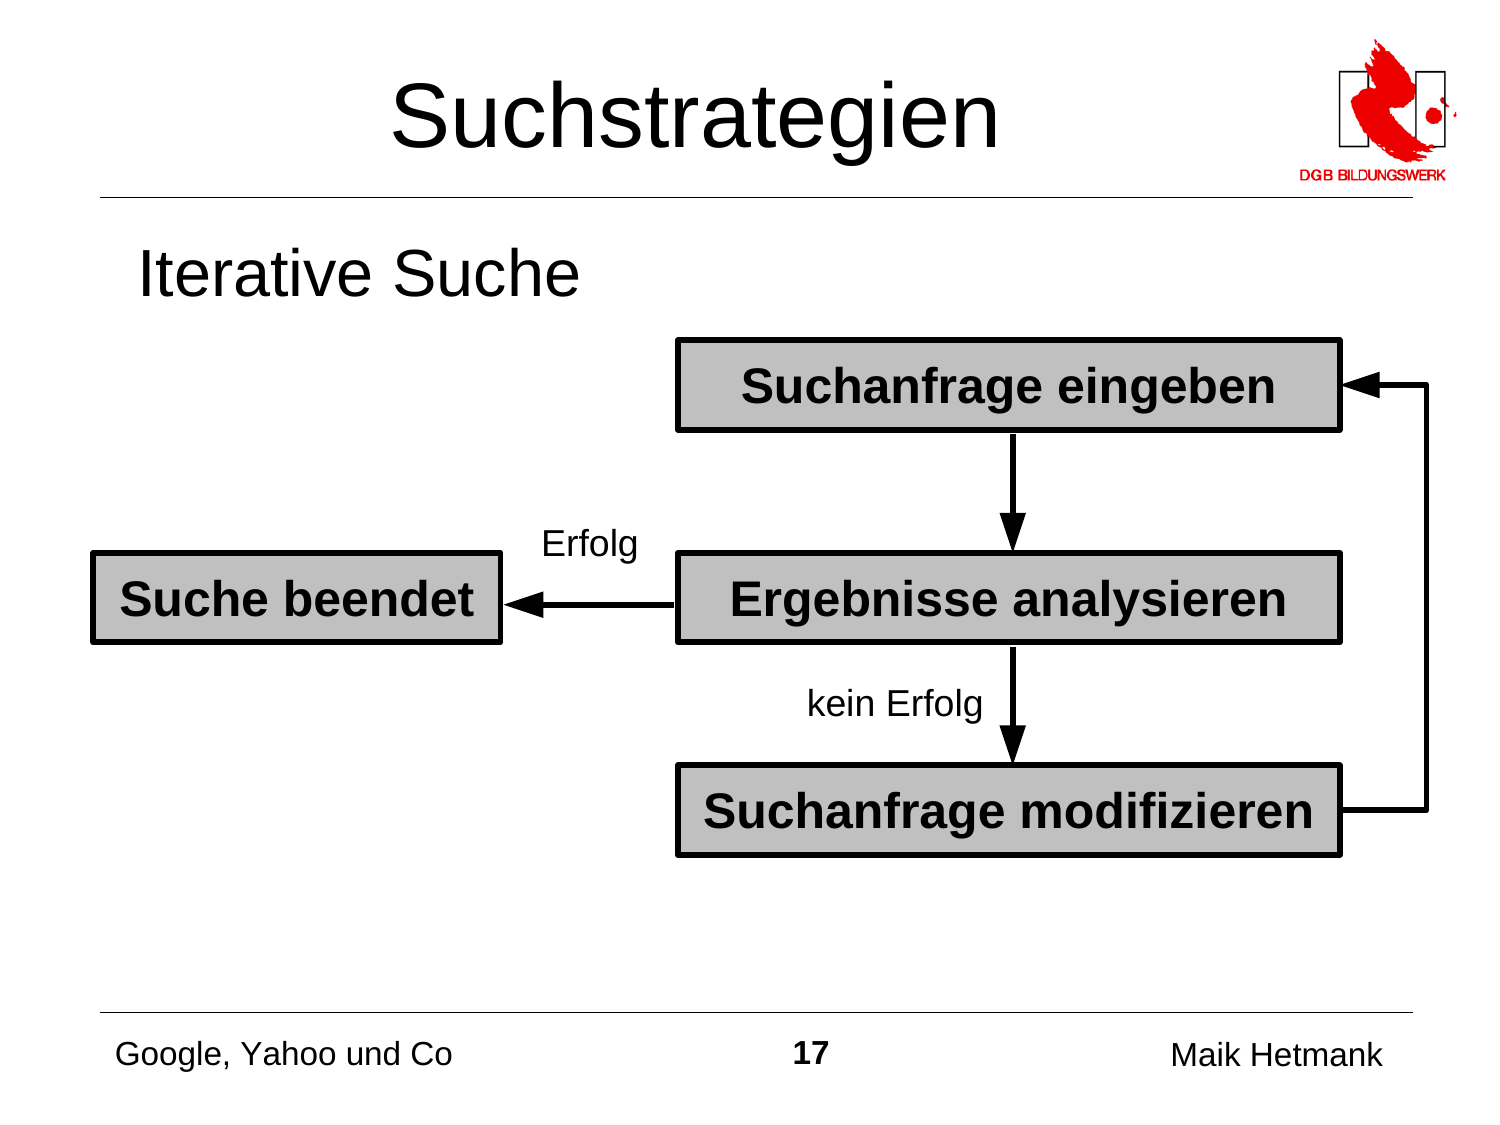

# Suchstrategien
Iterative Suche
Suchanfrage eingeben
Erfolg
Suche beendet
Ergebnisse analysieren
kein Erfolg
Suchanfrage modifizieren